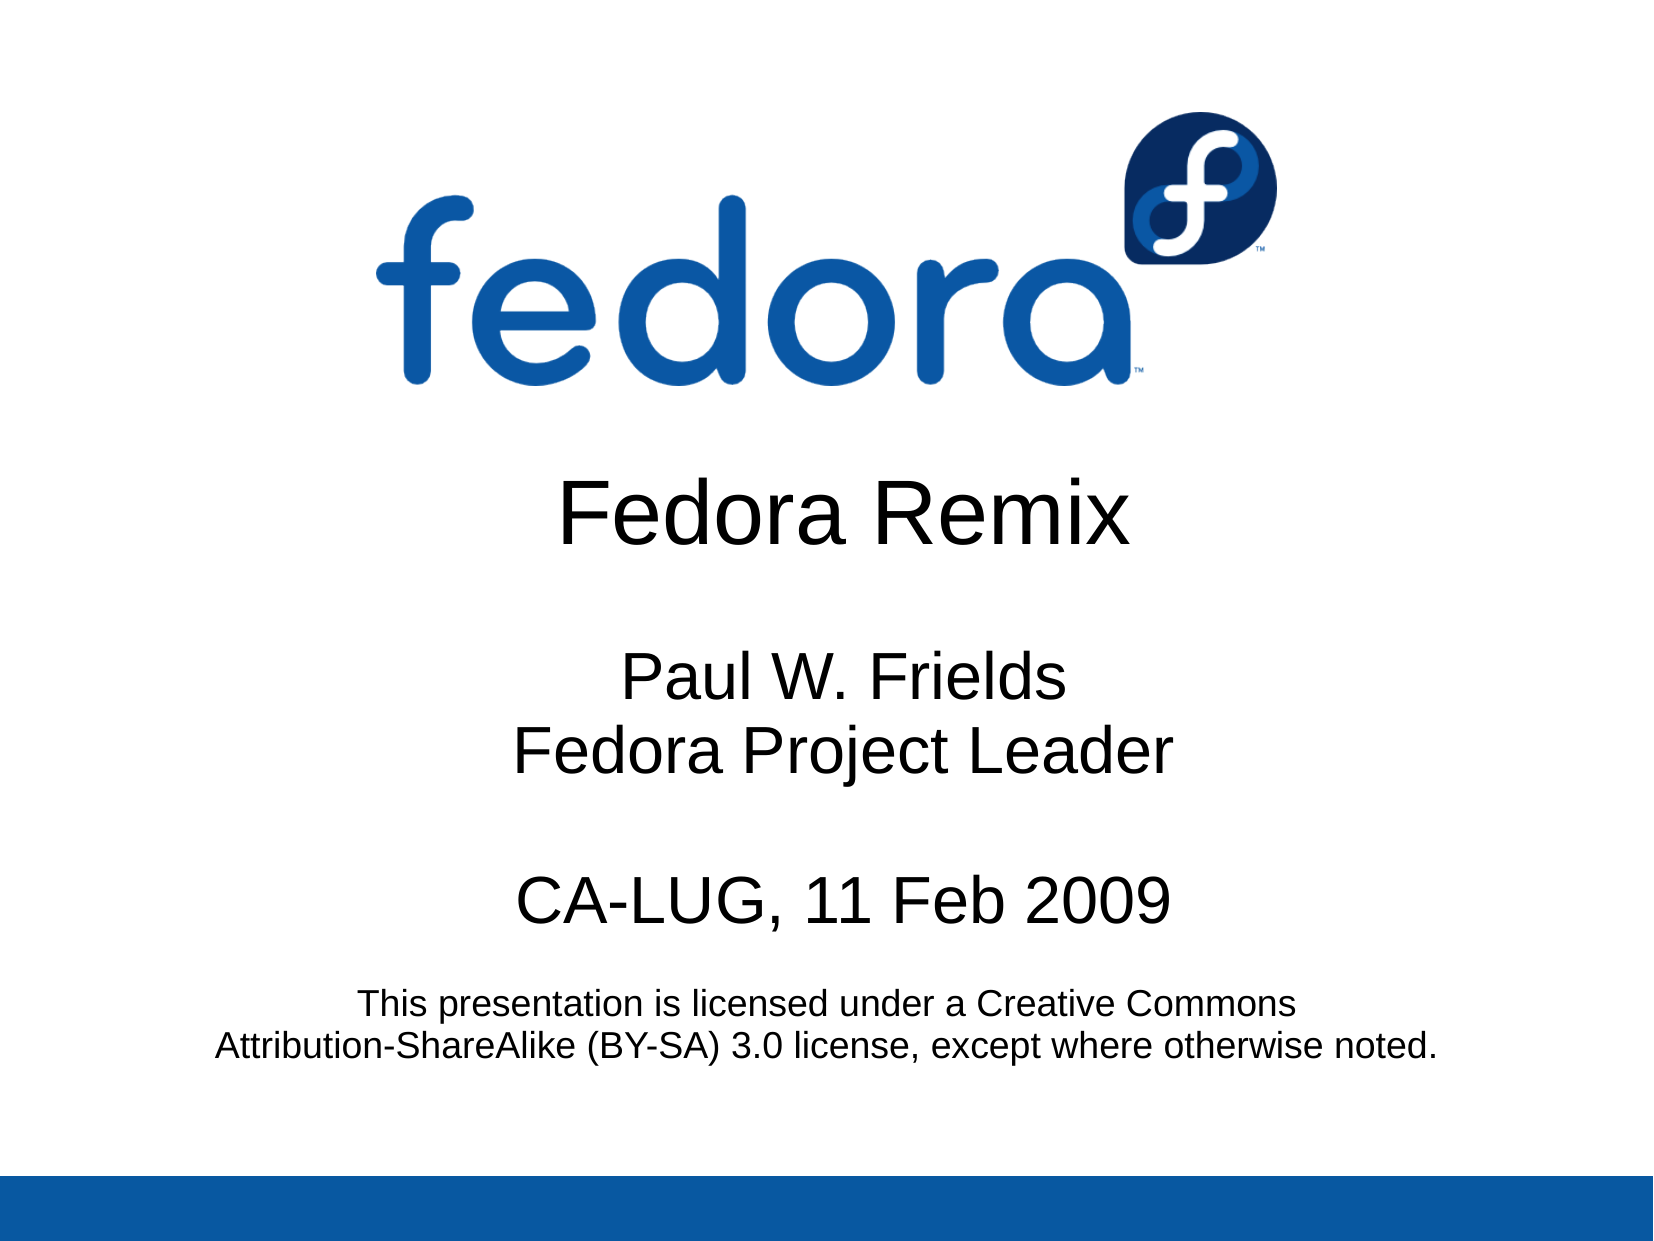

#
Fedora Remix
Paul W. Frields
Fedora Project Leader
CA-LUG, 11 Feb 2009
This presentation is licensed under a Creative Commons
Attribution-ShareAlike (BY-SA) 3.0 license, except where otherwise noted.